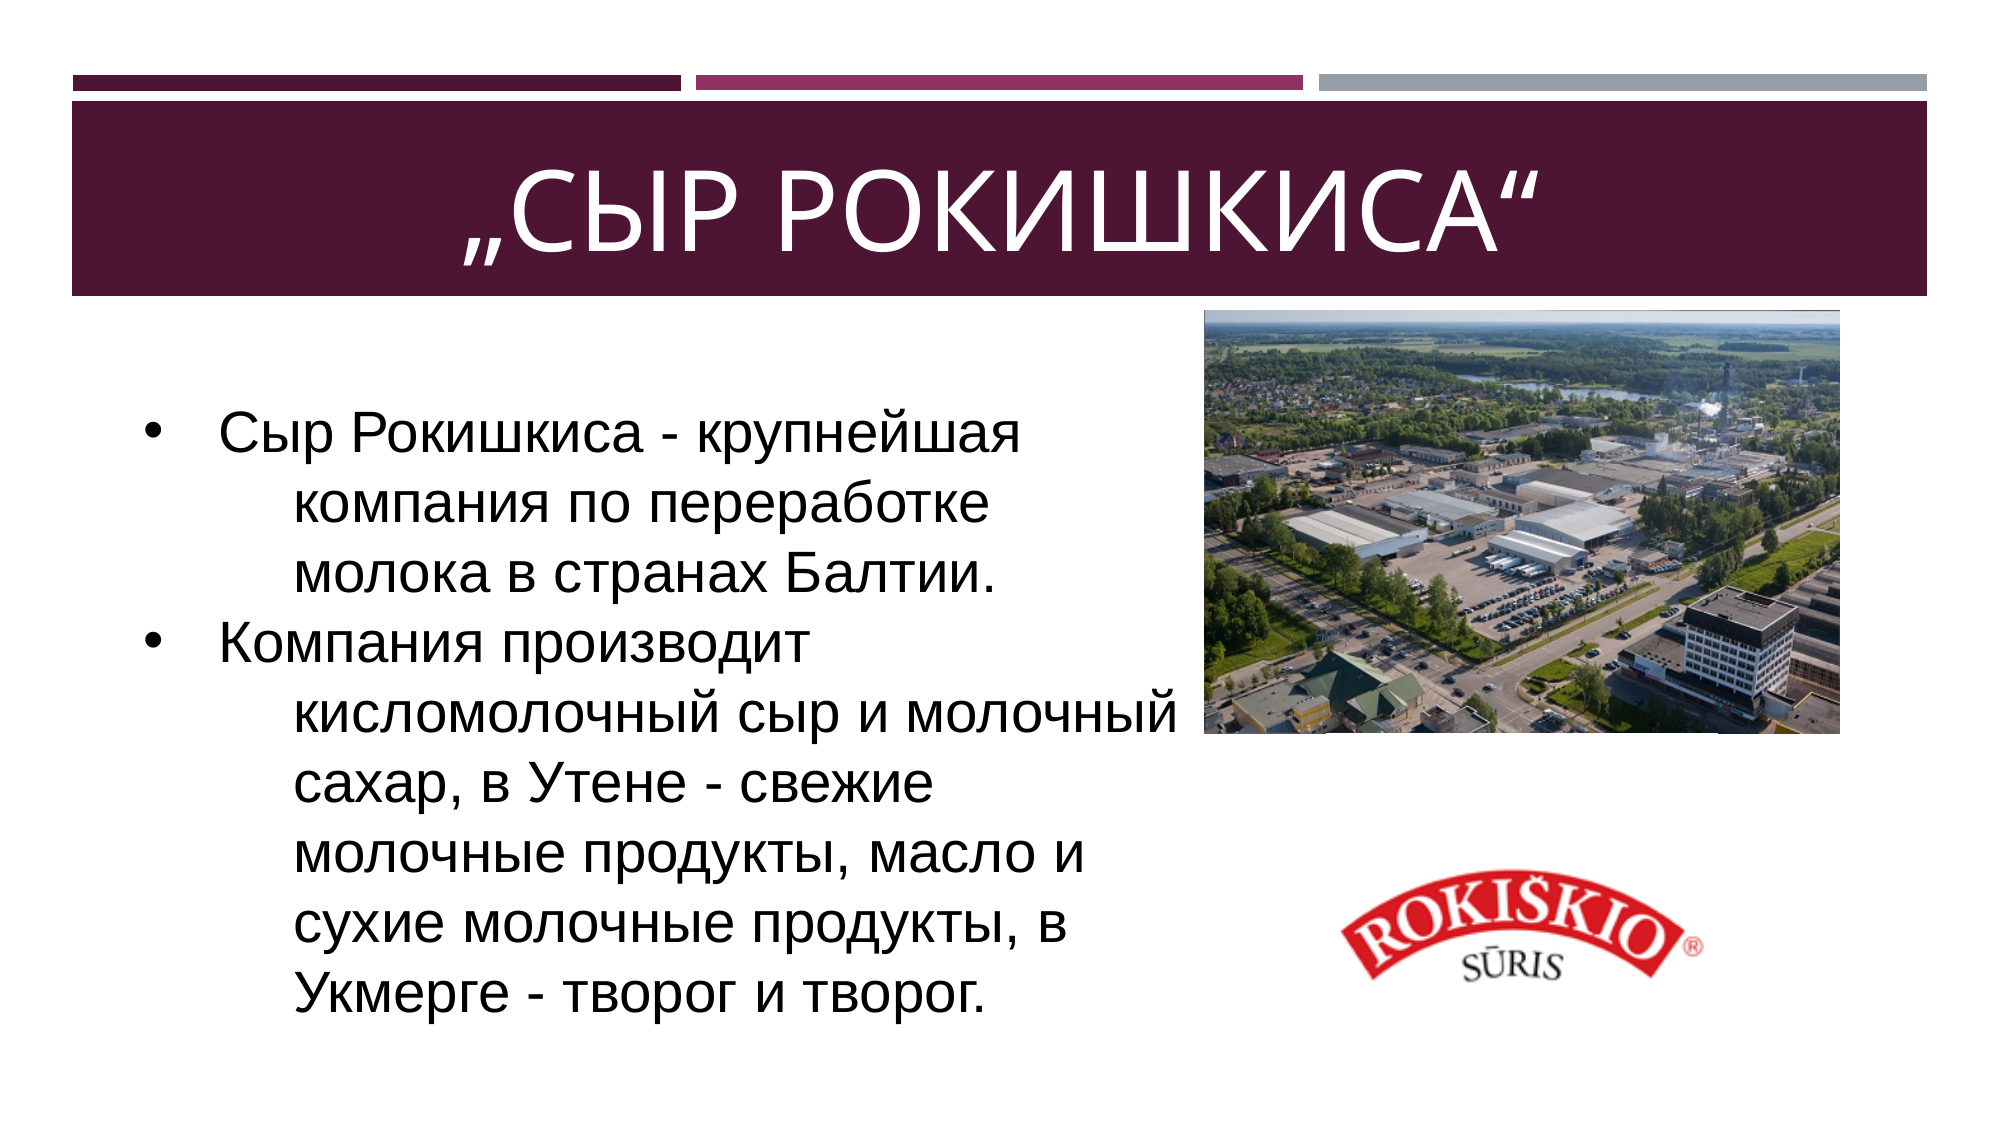

# „сыр Рокишкиса“
Cыр Рокишкиса - крупнейшая компания по переработке молока в странах Балтии.
Компания производит кисломолочный сыр и молочный сахар, в Утене - свежие молочные продукты, масло и сухие молочные продукты, в Укмерге - творог и творог.